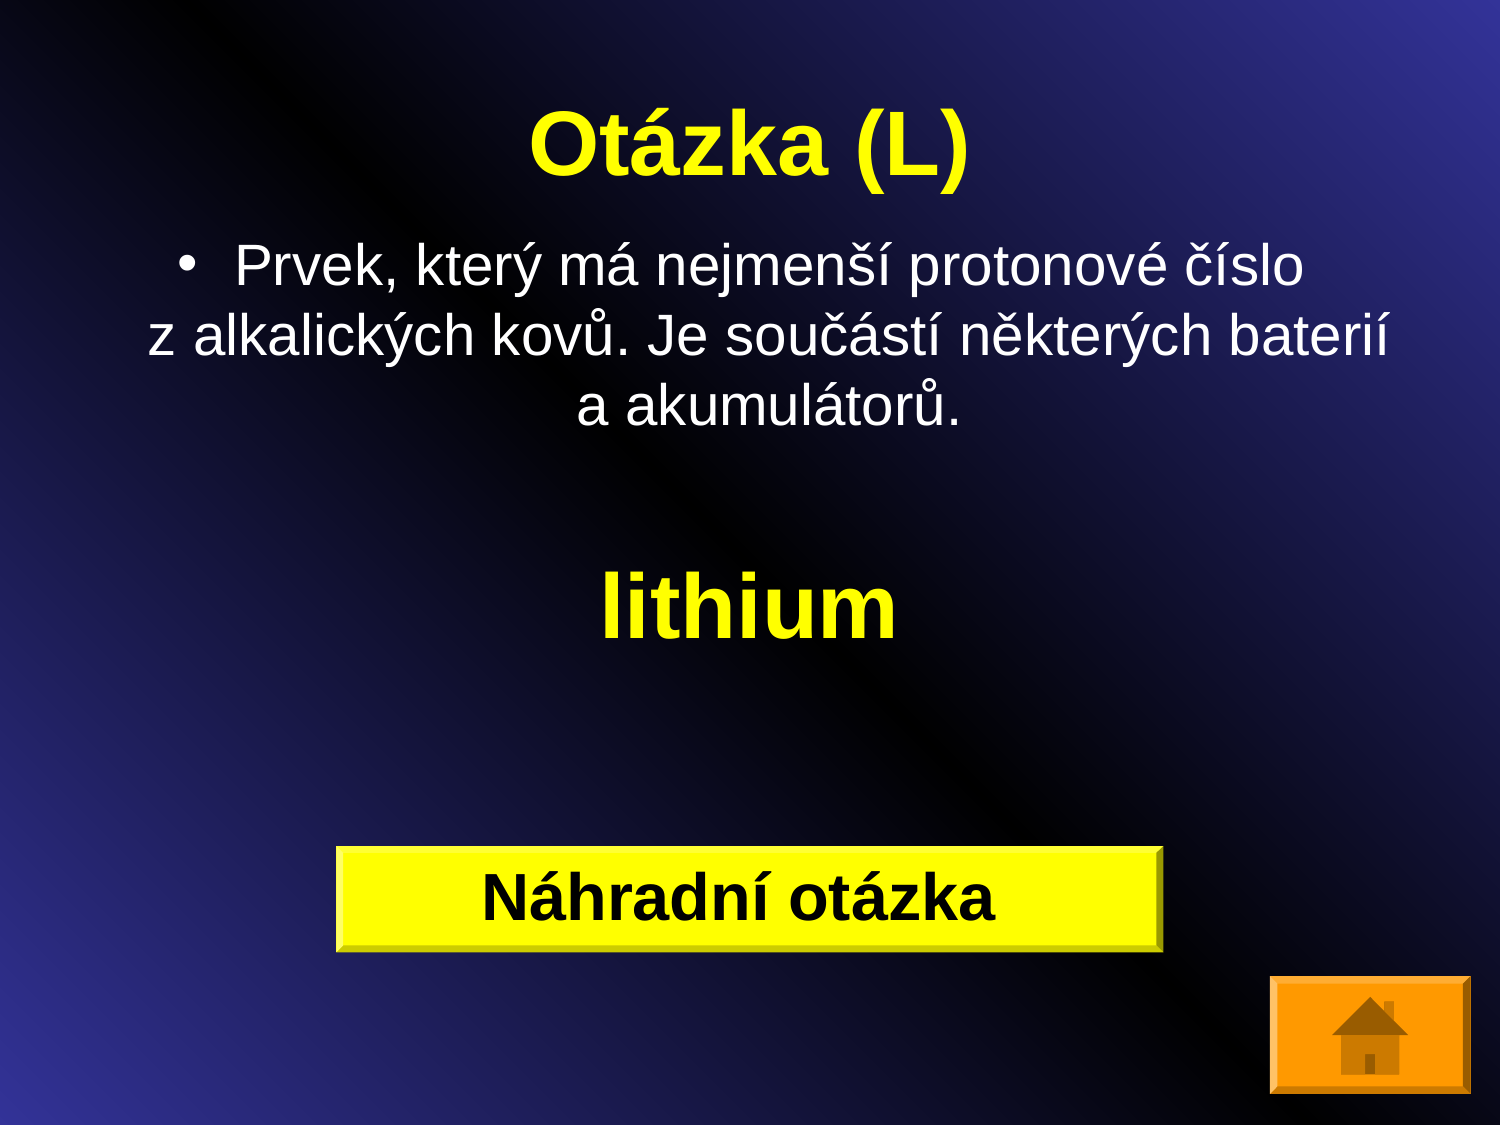

# Otázka (L)
Prvek, který má nejmenší protonové číslo
z alkalických kovů. Je součástí některých baterií
a akumulátorů.
lithium
Náhradní otázka